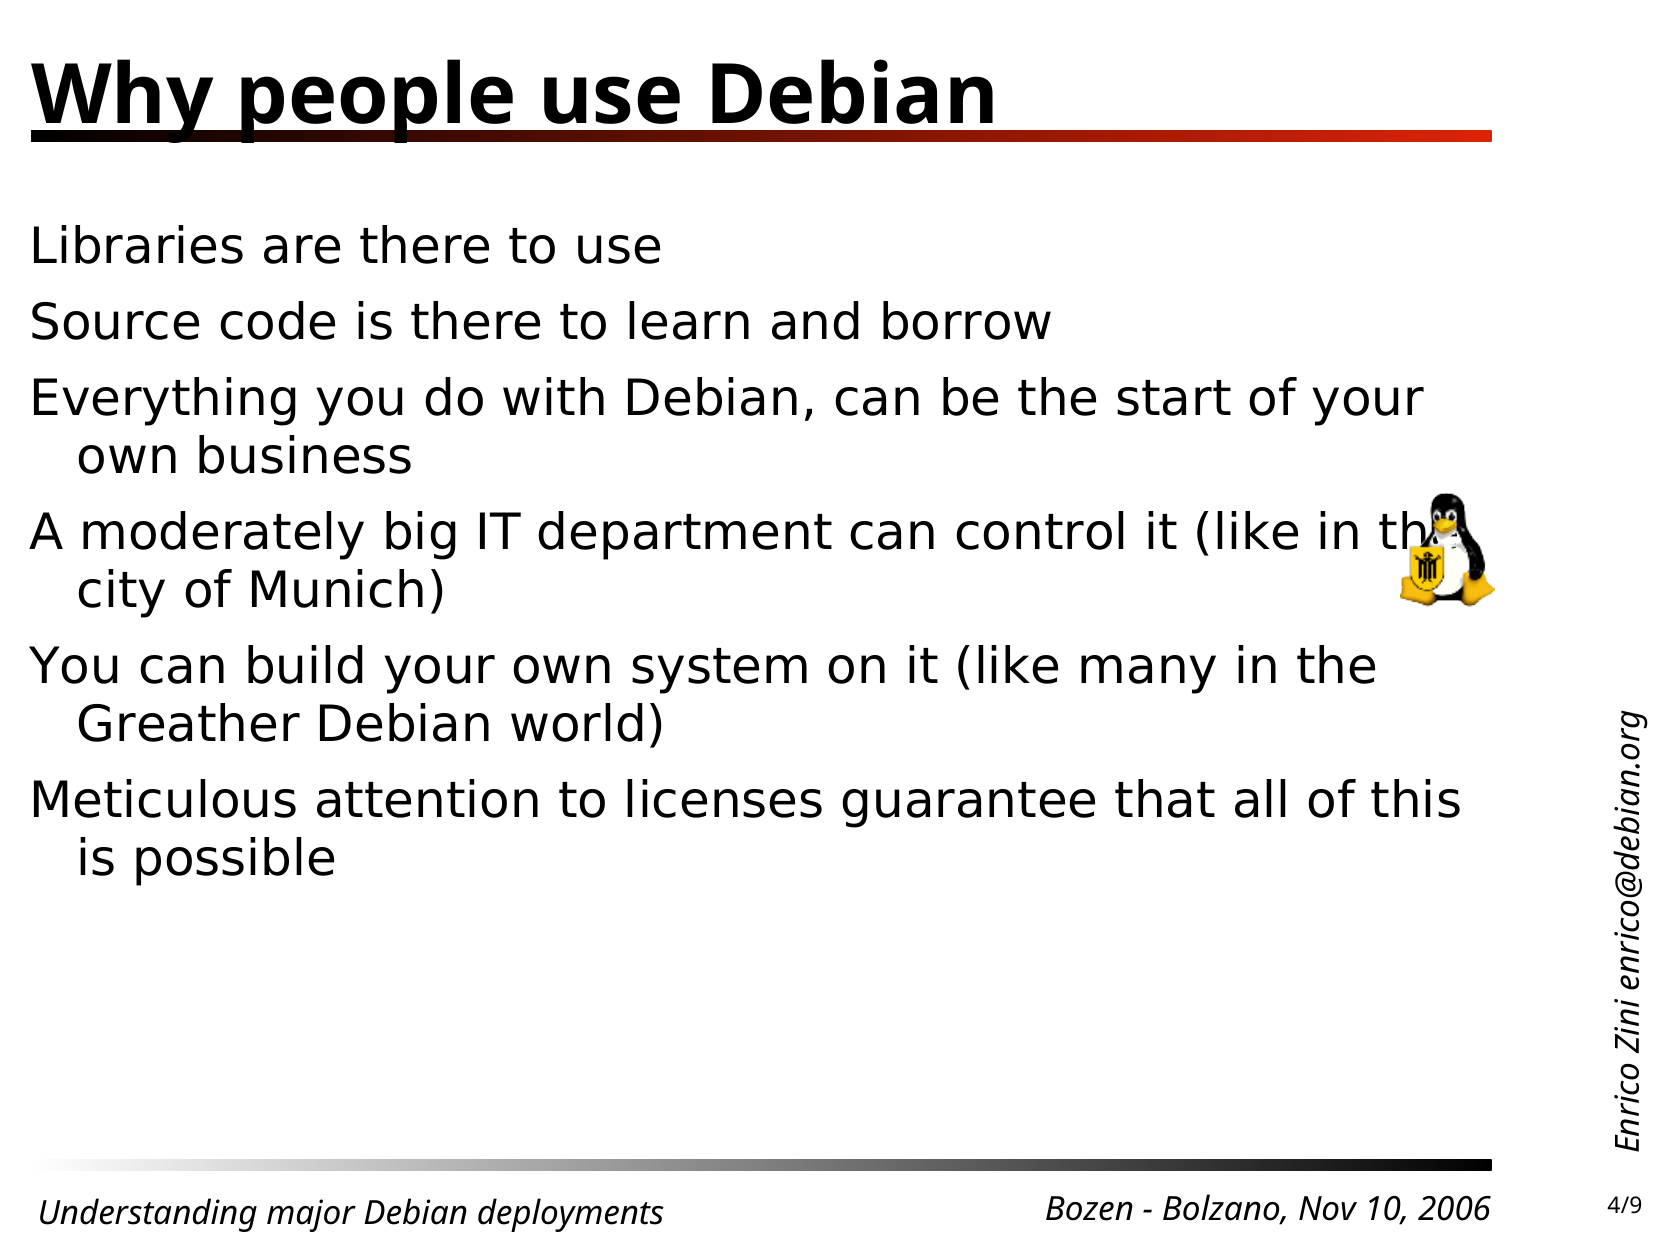

Why people use Debian
Libraries are there to use
Source code is there to learn and borrow
Everything you do with Debian, can be the start of your own business
A moderately big IT department can control it (like in the city of Munich)
You can build your own system on it (like many in the Greather Debian world)
Meticulous attention to licenses guarantee that all of this is possible